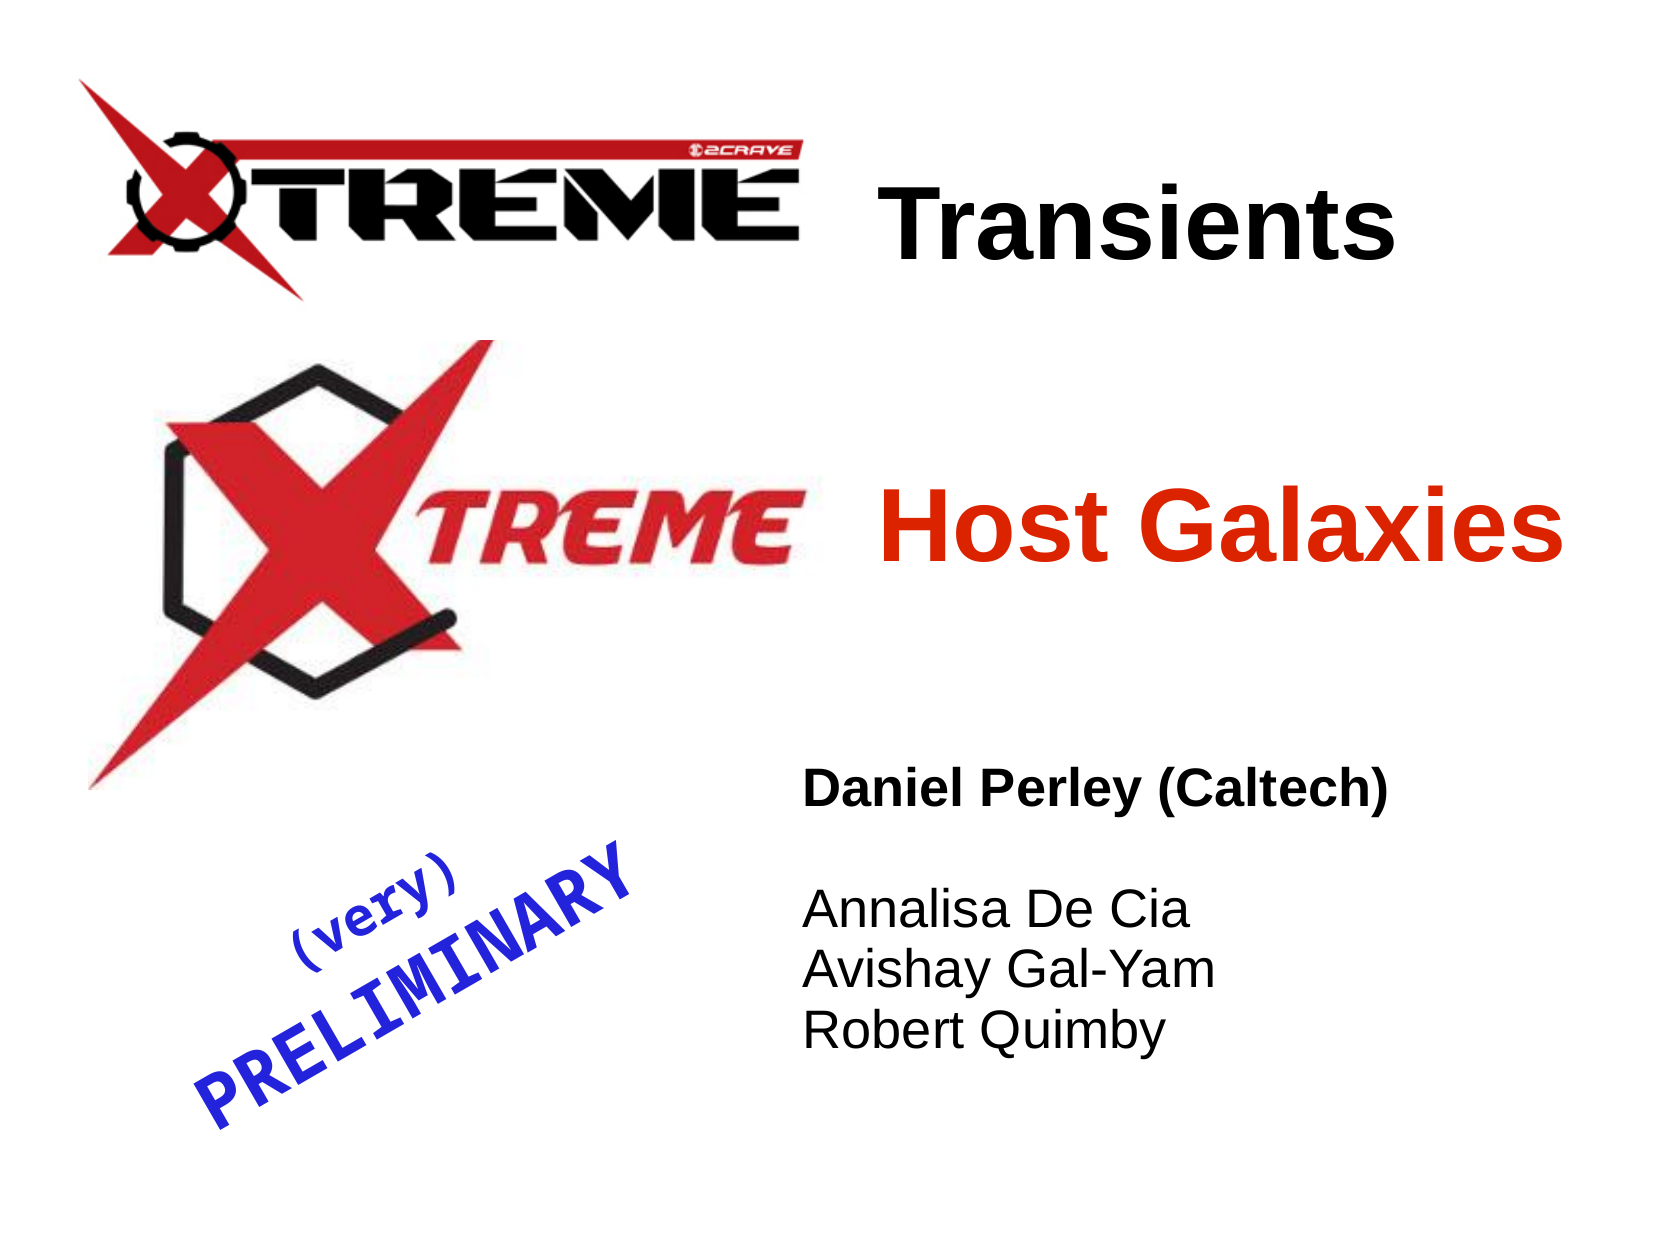

Transients
Host Galaxies
Daniel Perley (Caltech)
Annalisa De Cia
Avishay Gal-Yam
Robert Quimby
(very)
PRELIMINARY